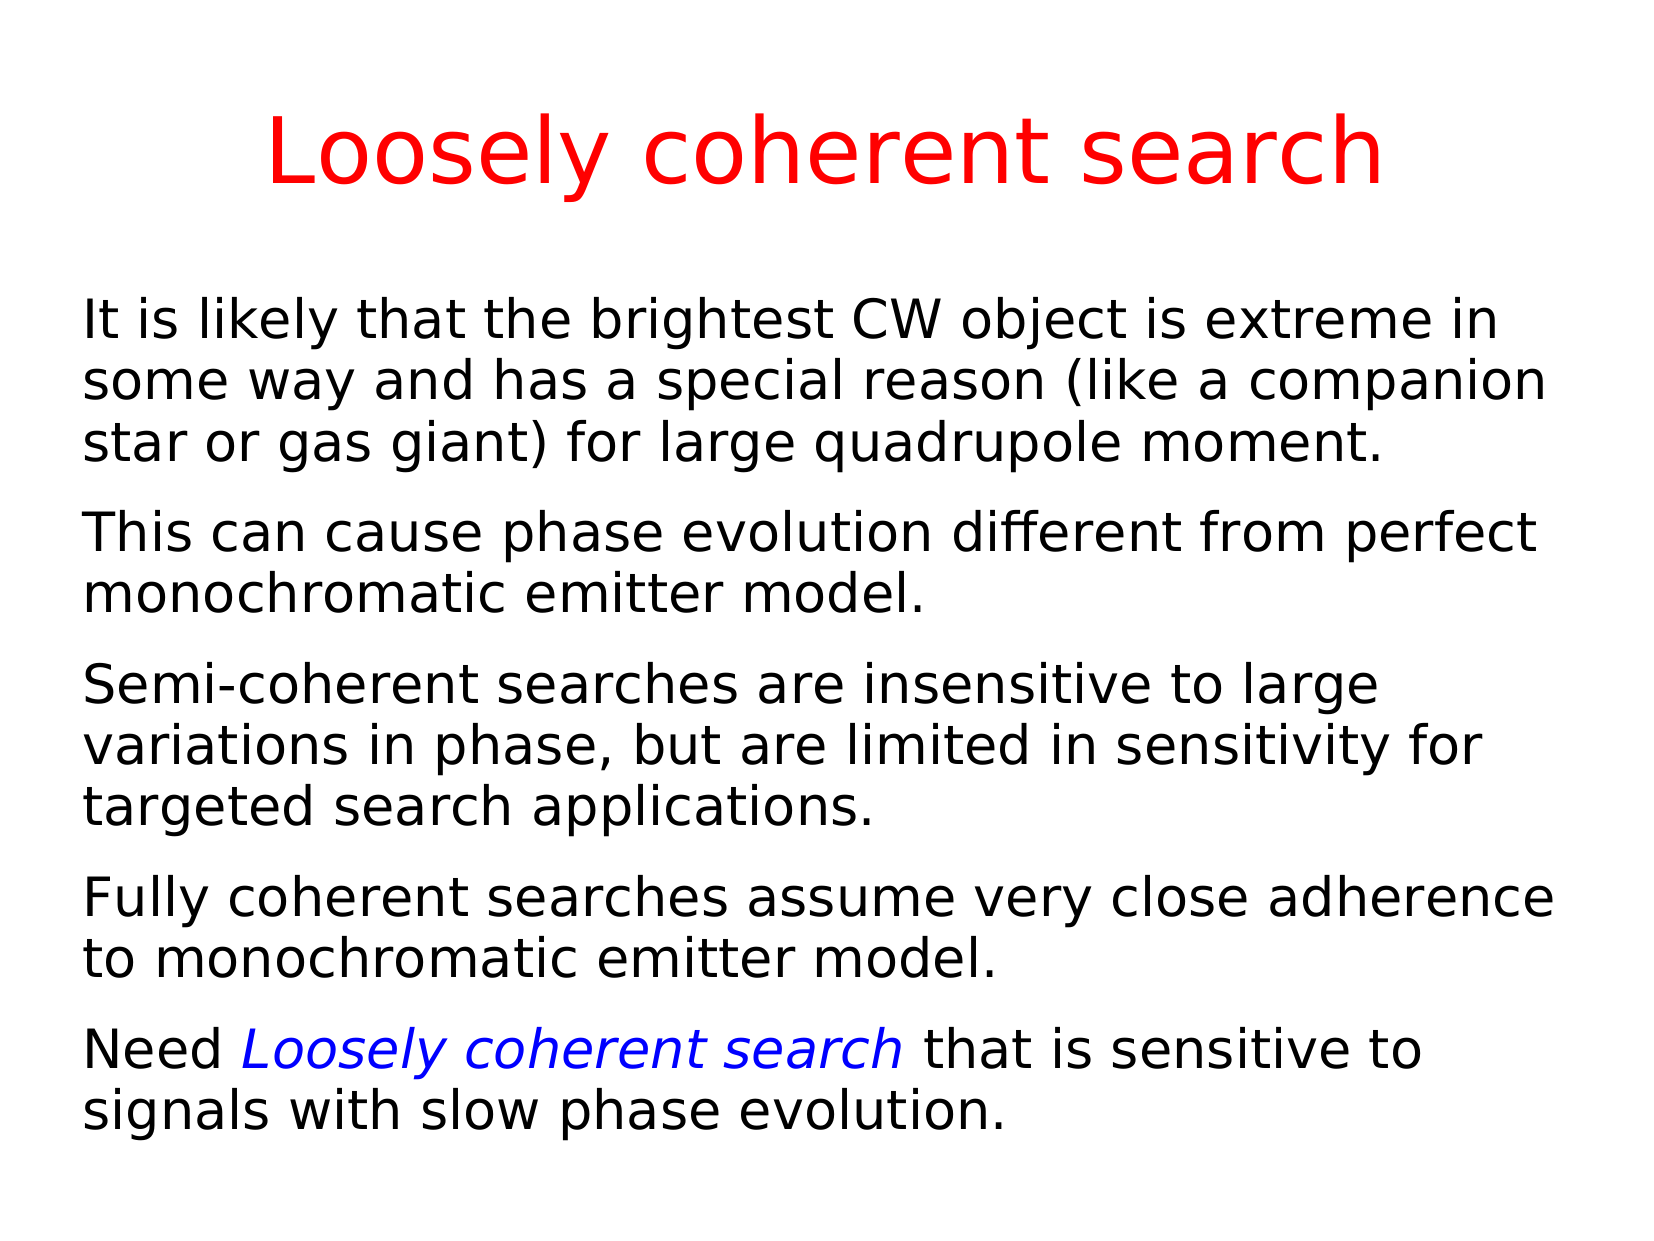

# Loosely coherent search
It is likely that the brightest CW object is extreme in some way and has a special reason (like a companion star or gas giant) for large quadrupole moment.
This can cause phase evolution different from perfect monochromatic emitter model.
Semi-coherent searches are insensitive to large variations in phase, but are limited in sensitivity for targeted search applications.
Fully coherent searches assume very close adherence to monochromatic emitter model.
Need Loosely coherent search that is sensitive to signals with slow phase evolution.